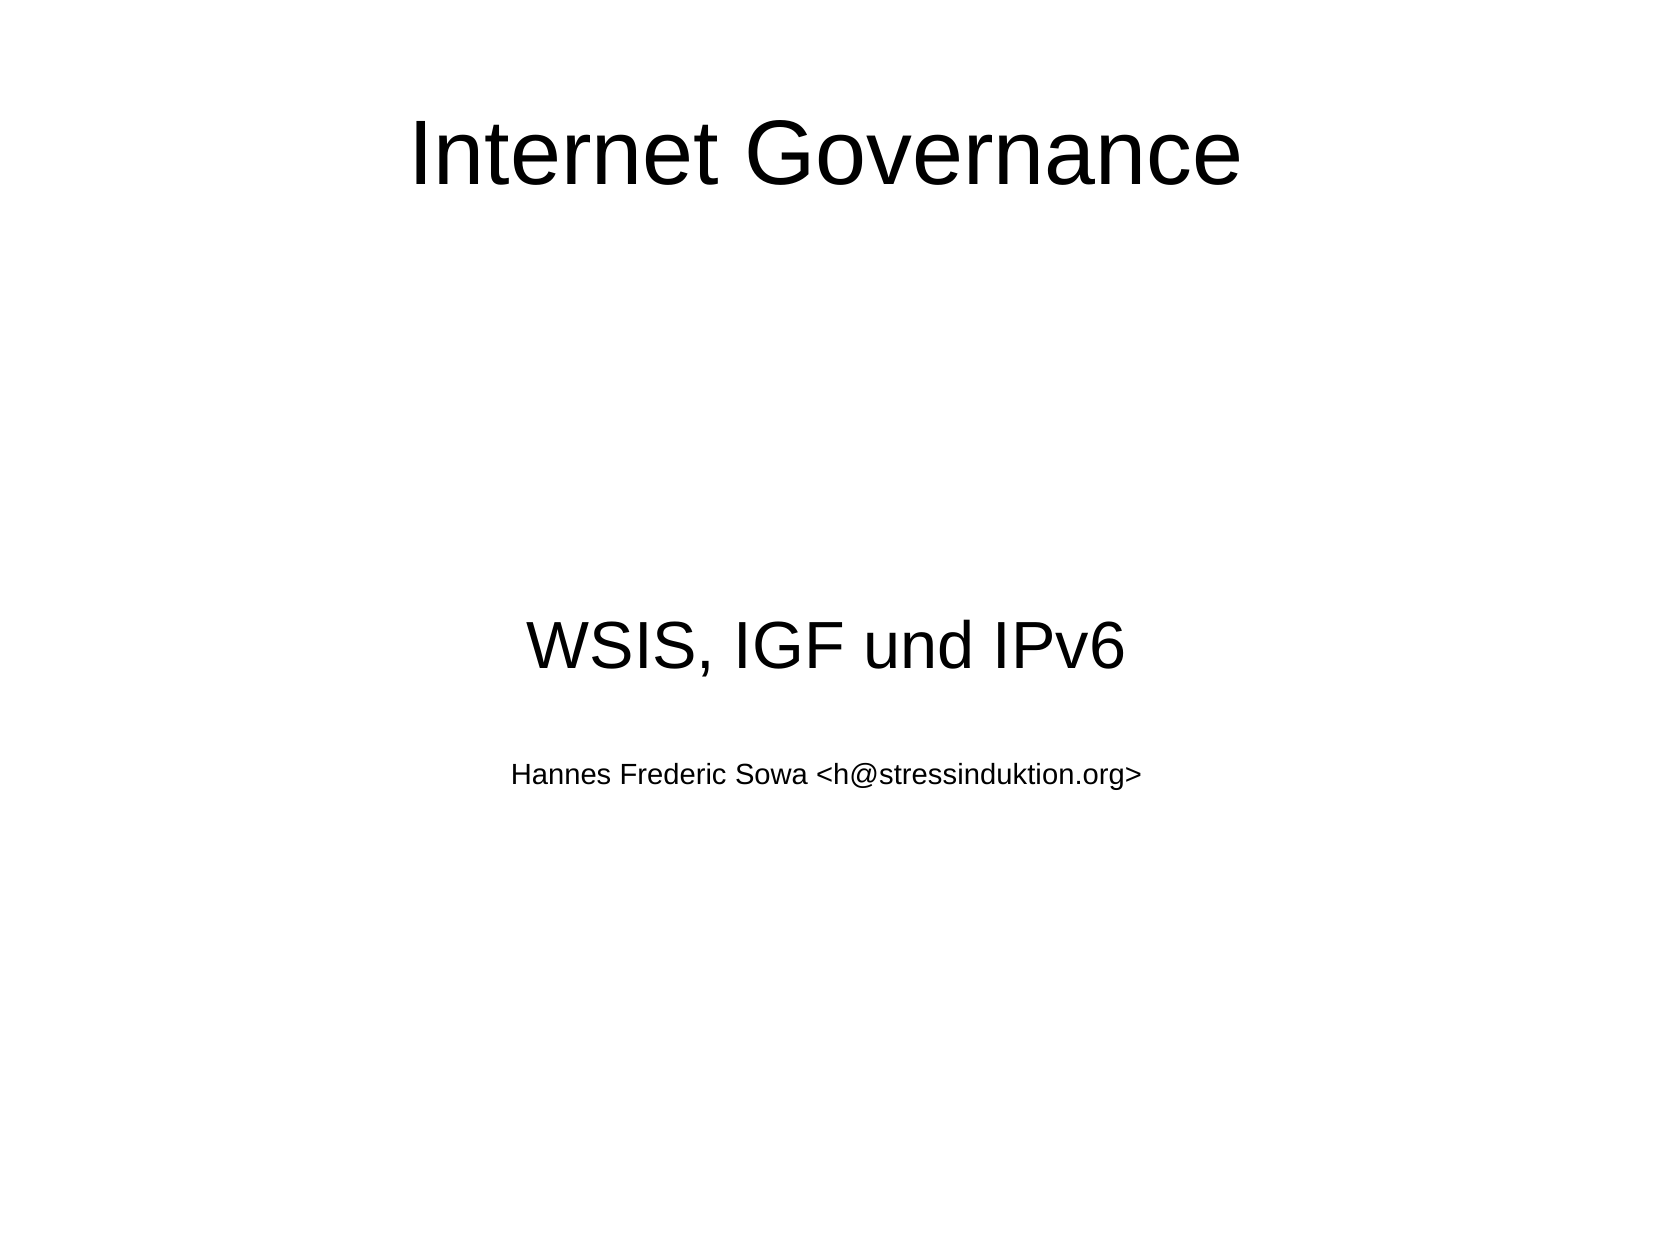

# Internet Governance
WSIS, IGF und IPv6
Hannes Frederic Sowa <h@stressinduktion.org>